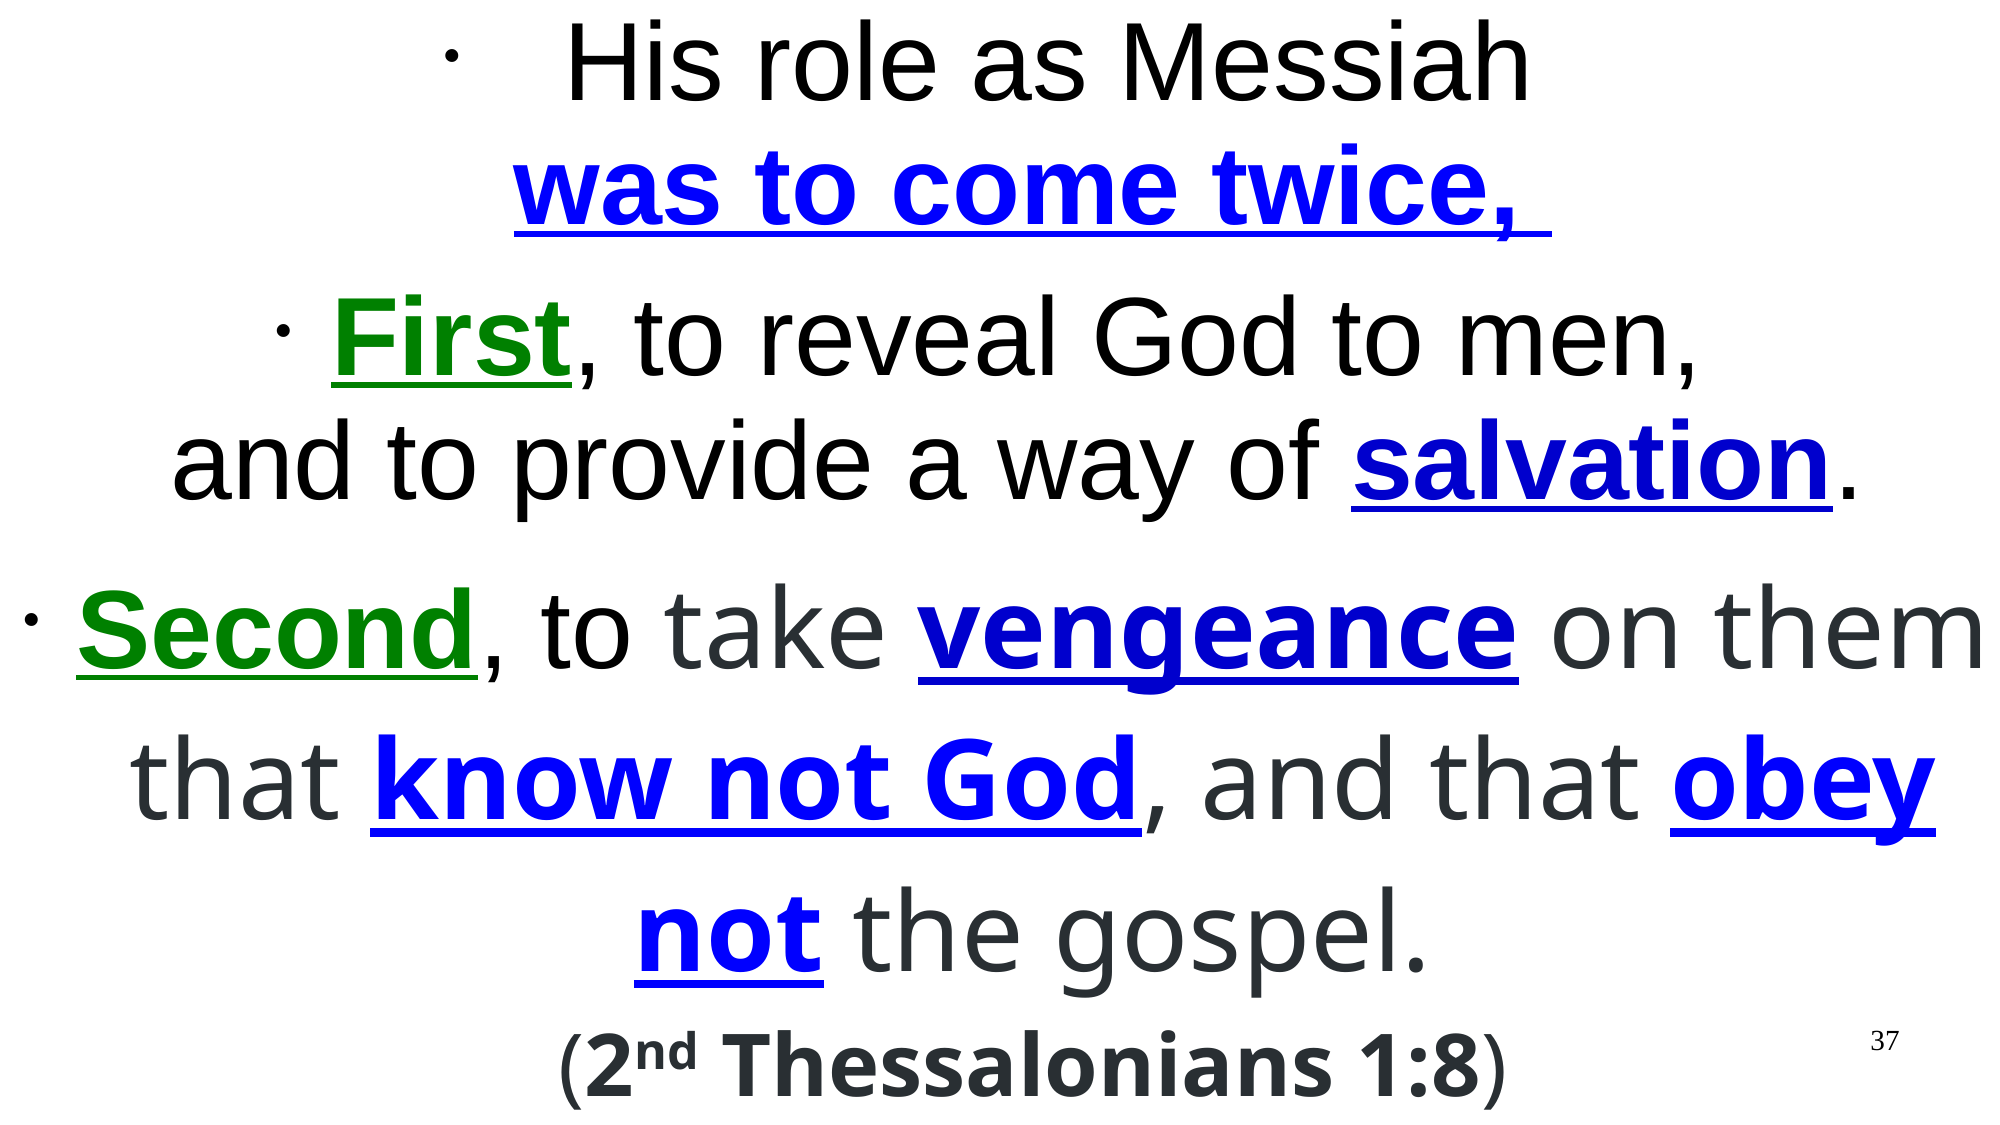

# His role as Messiah was to come twice,
First, to reveal God to men,
and to provide a way of salvation.
Second, to take vengeance on them that know not God, and that obey not the gospel.
(2nd Thessalonians 1:8)
37